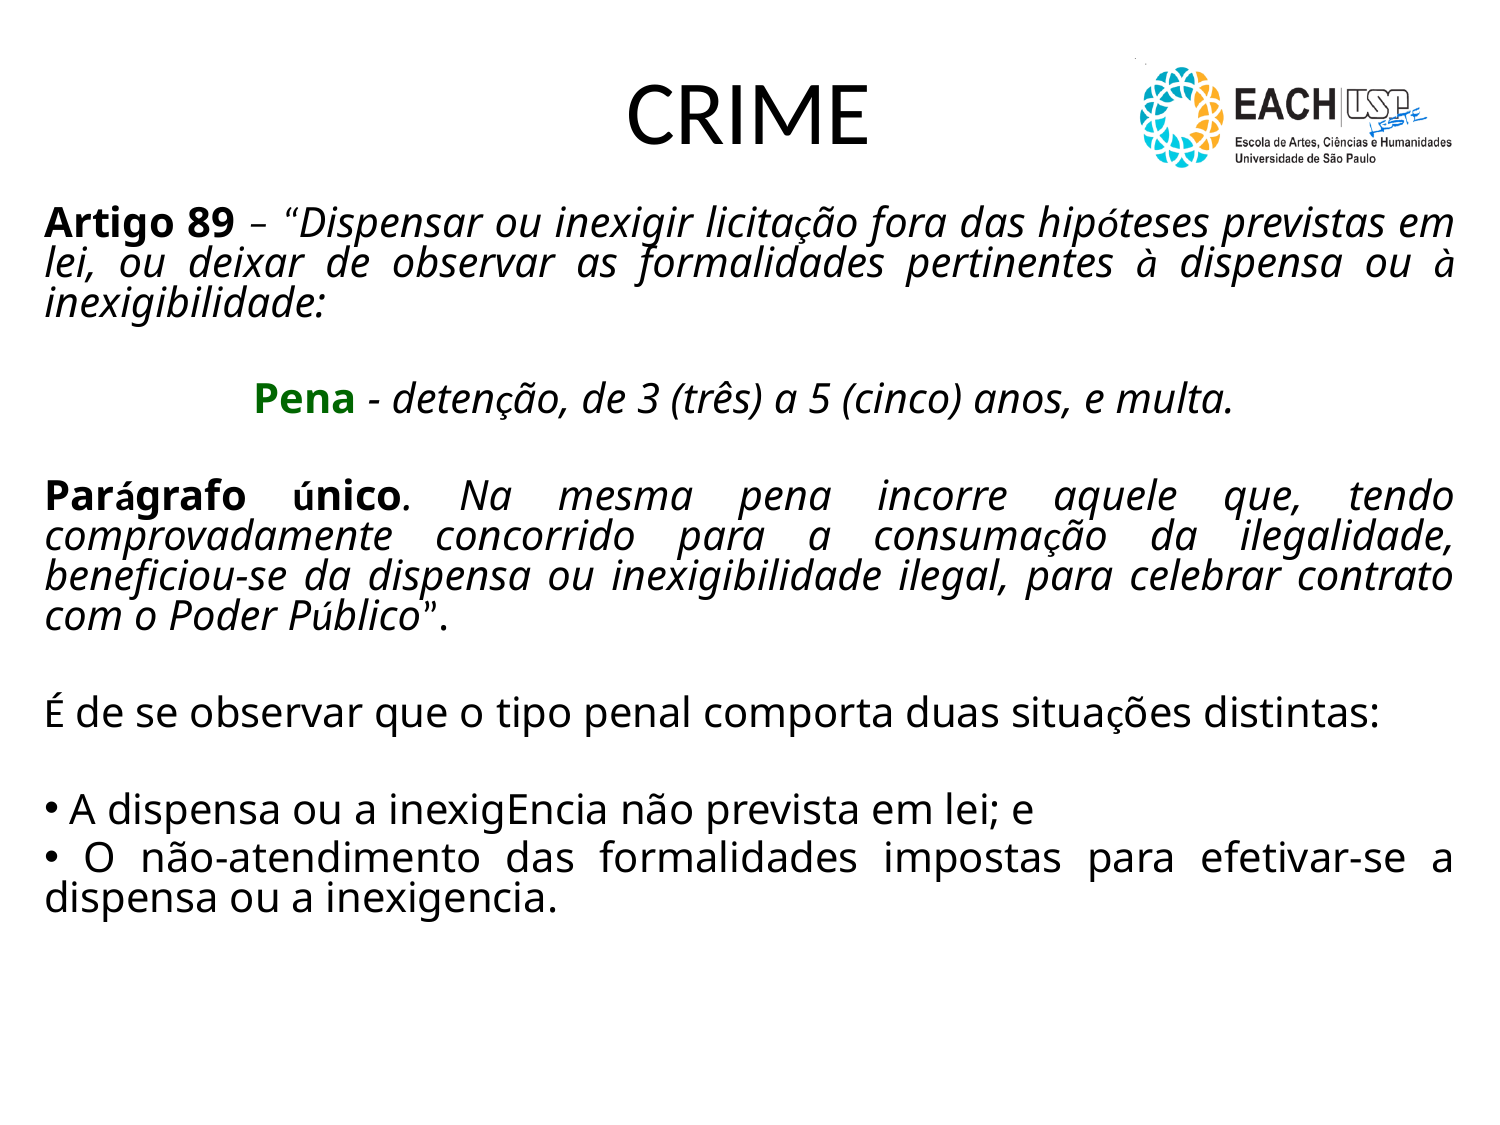

CRIME
# Artigo 89 – “Dispensar ou inexigir licitação fora das hipóteses previstas em lei, ou deixar de observar as formalidades pertinentes à dispensa ou à inexigibilidade:
Pena - detenção, de 3 (três) a 5 (cinco) anos, e multa.
Parágrafo único. Na mesma pena incorre aquele que, tendo comprovadamente concorrido para a consumação da ilegalidade, beneficiou-se da dispensa ou inexigibilidade ilegal, para celebrar contrato com o Poder Público”.
É de se observar que o tipo penal comporta duas situações distintas:
 A dispensa ou a inexigEncia não prevista em lei; e
 O não-atendimento das formalidades impostas para efetivar-se a dispensa ou a inexigencia.